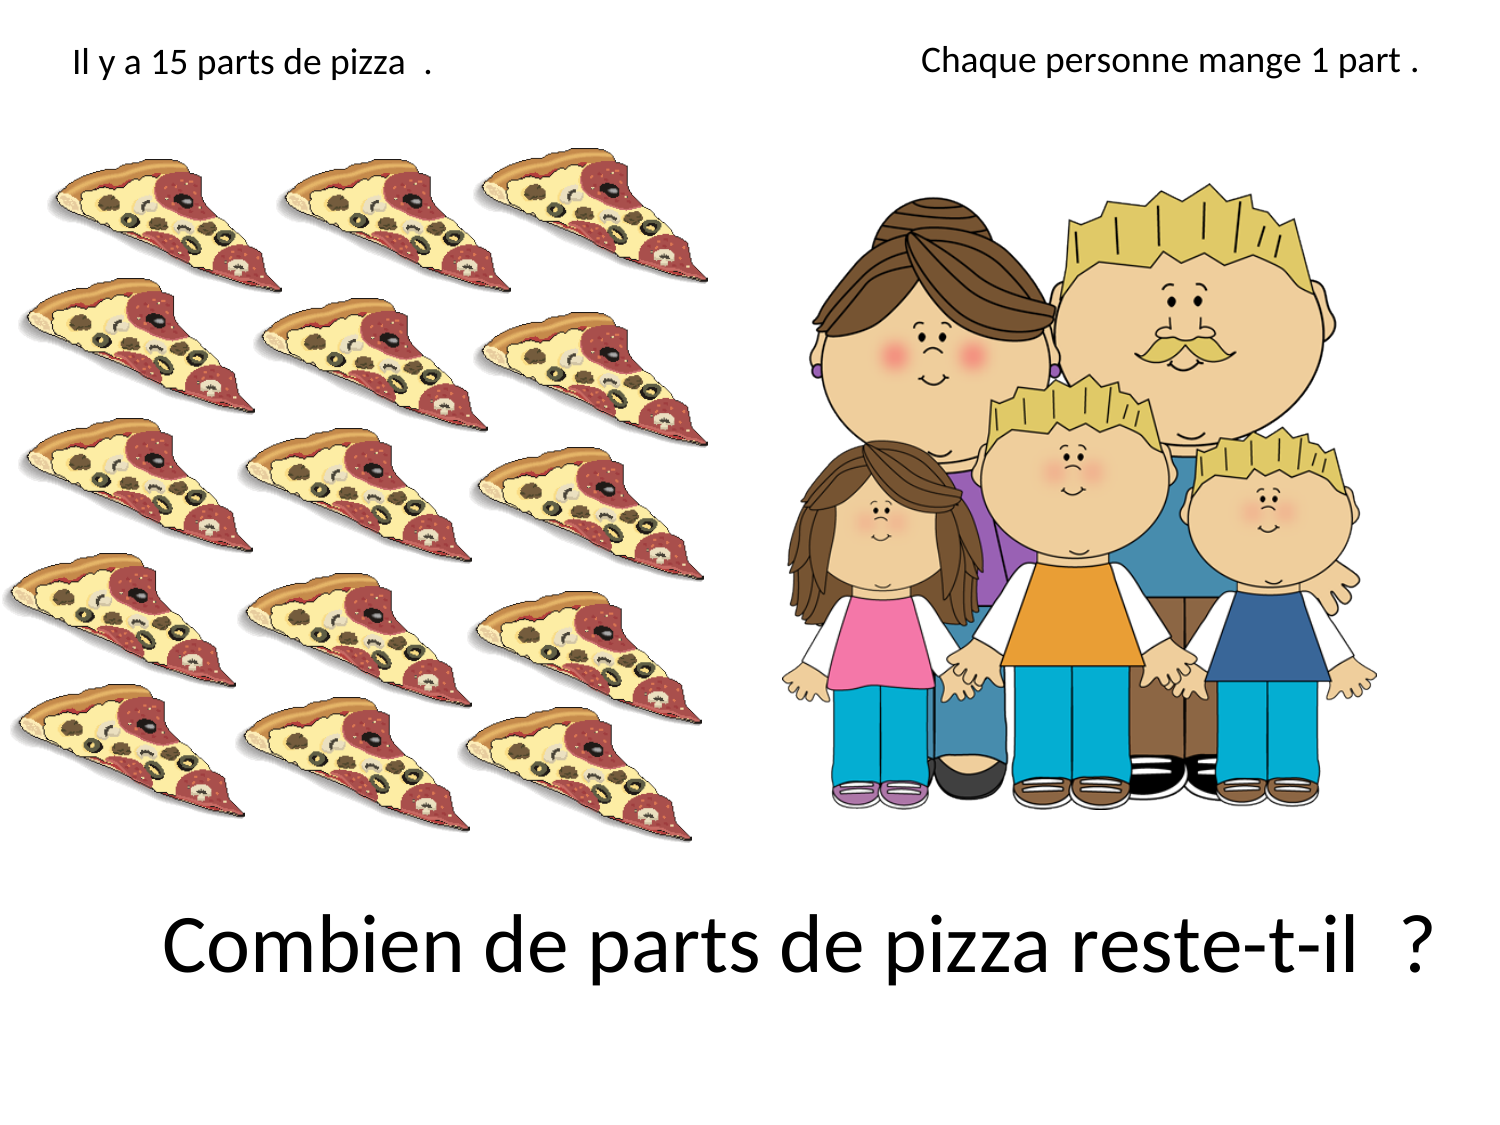

Chaque personne mange 1 part .
Il y a 15 parts de pizza .
Combien de parts de pizza reste-t-il ?